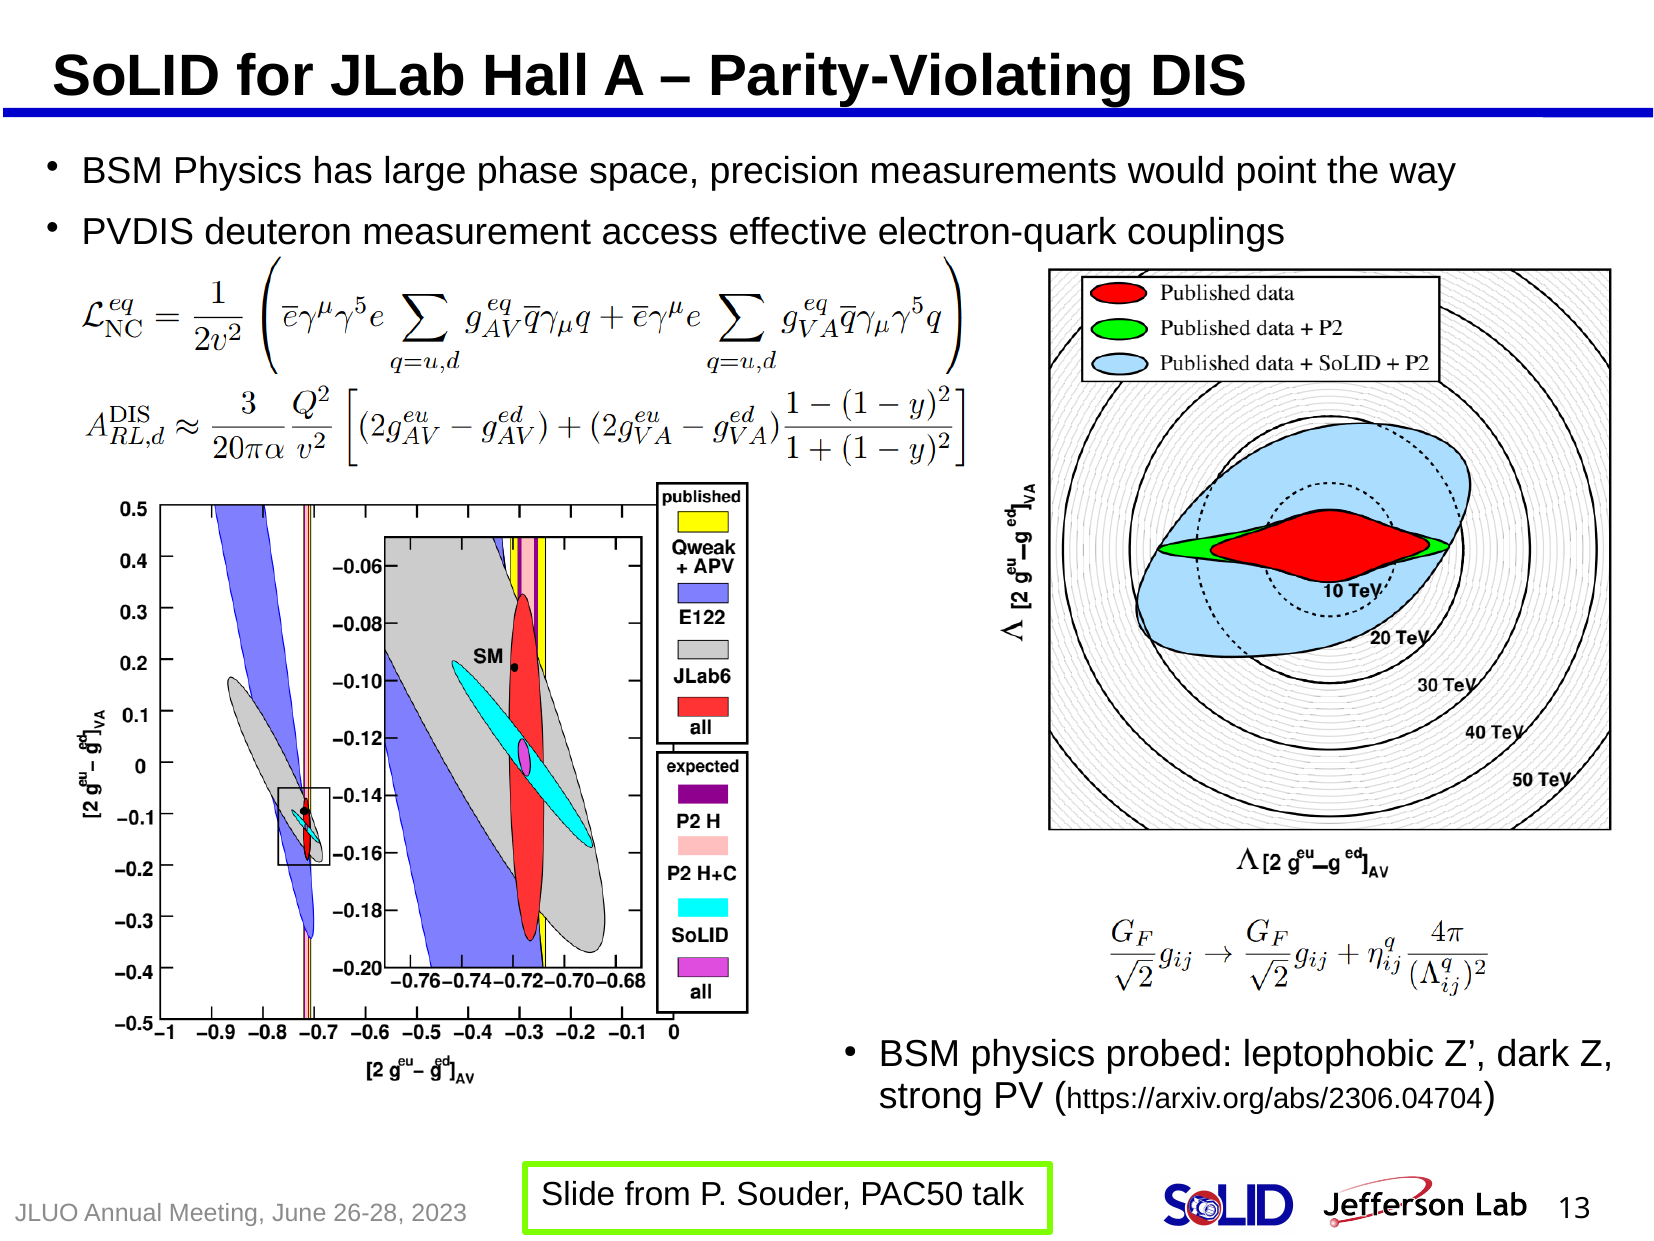

SoLID for JLab Hall A – Parity-Violating DIS
BSM Physics has large phase space, precision measurements would point the way
PVDIS deuteron measurement access effective electron-quark couplings
BSM physics probed: leptophobic Z’, dark Z, strong PV (https://arxiv.org/abs/2306.04704)
Slide from P. Souder, PAC50 talk